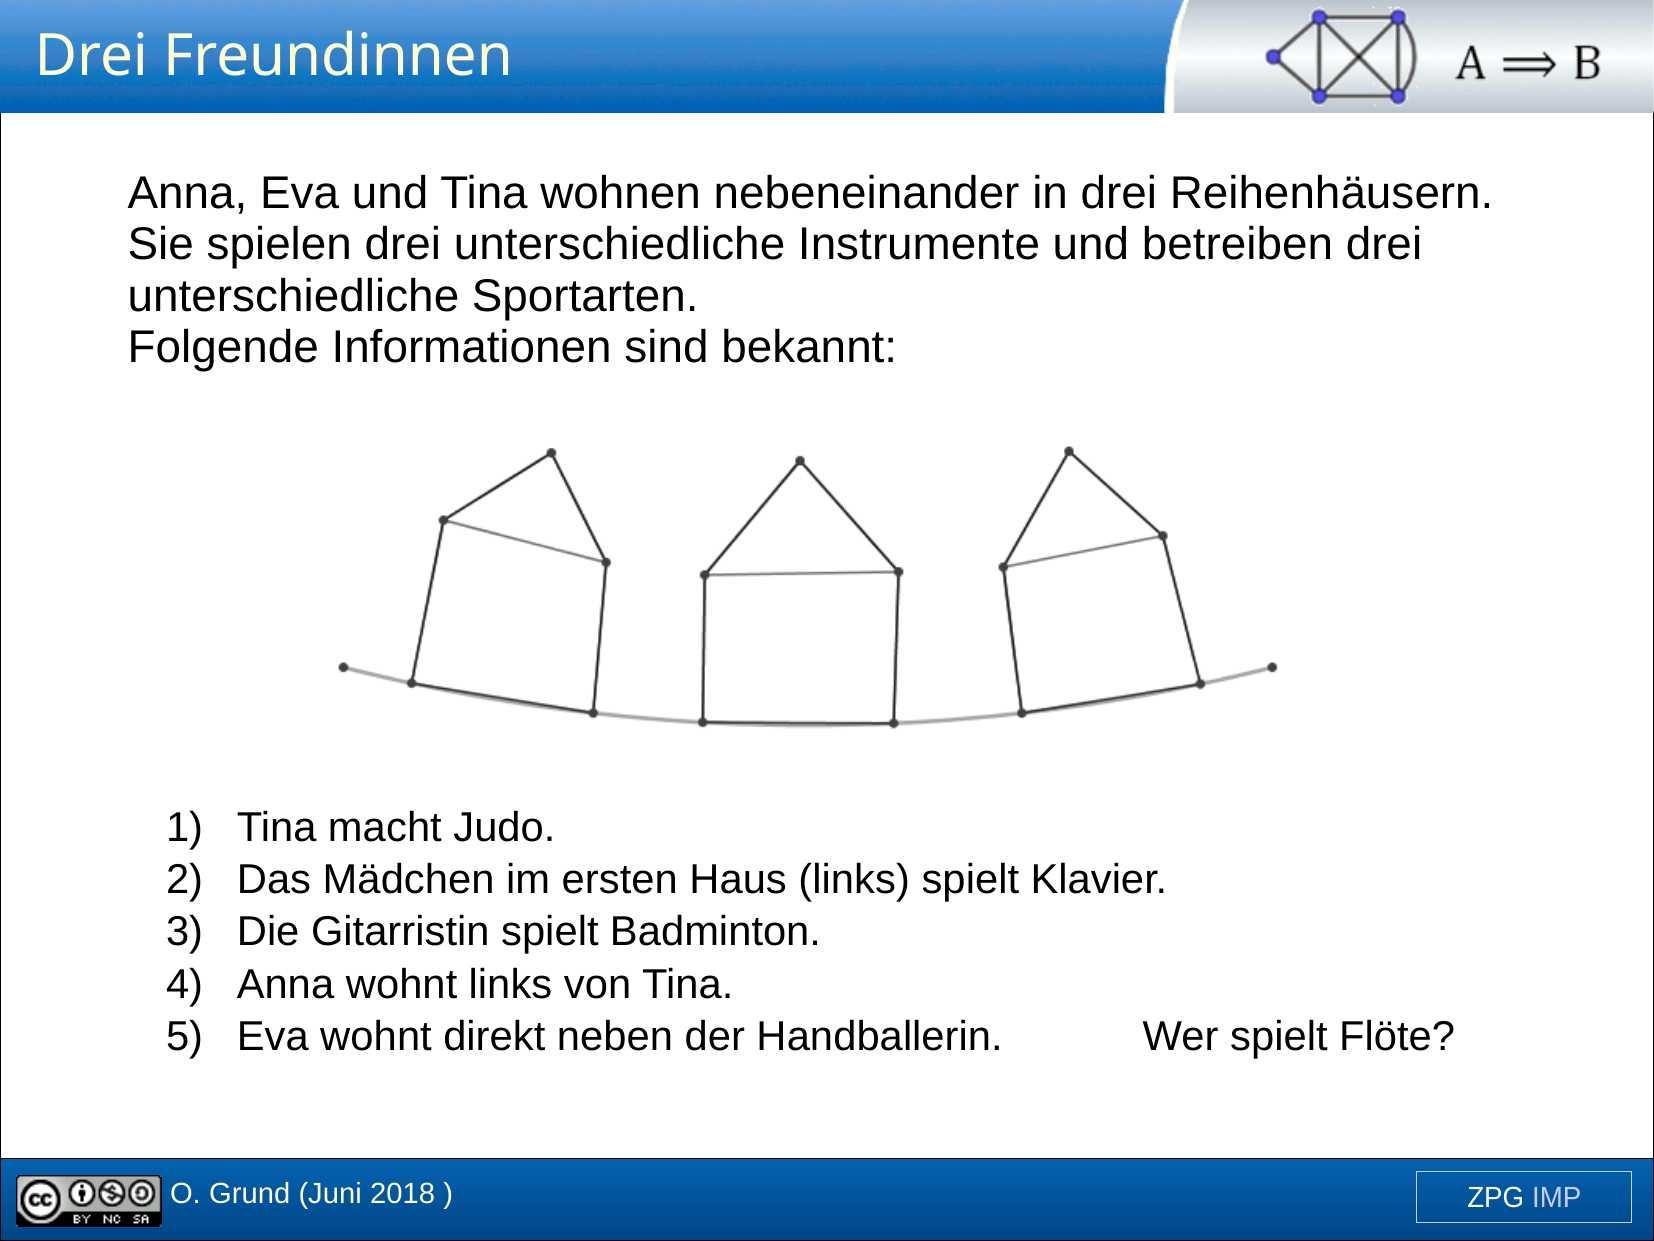

# Drei Freundinnen
Anna, Eva und Tina wohnen nebeneinander in drei Reihenhäusern. Sie spielen drei unterschiedliche Instrumente und betreiben drei unterschiedliche Sportarten.
Folgende Informationen sind bekannt:
Tina macht Judo.
Das Mädchen im ersten Haus (links) spielt Klavier.
Die Gitarristin spielt Badminton.
Anna wohnt links von Tina.
Eva wohnt direkt neben der Handballerin. 	Wer spielt Flöte?
1